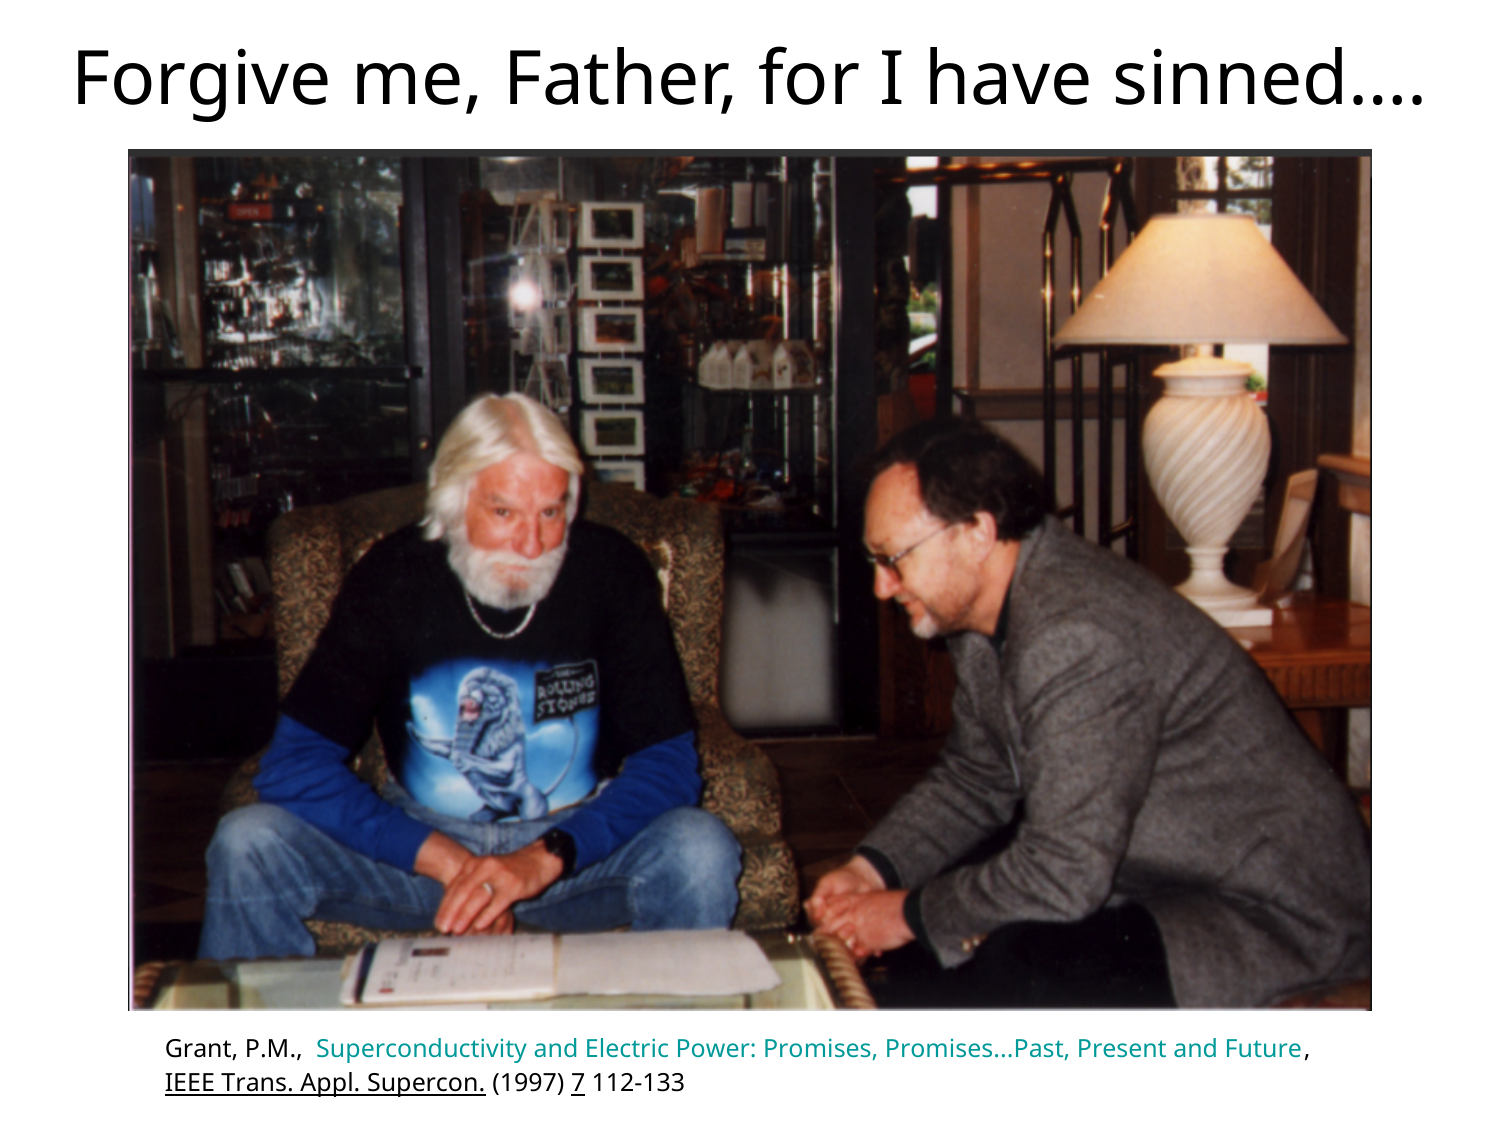

# Forgive me, Father, for I have sinned….
Grant, P.M.,  Superconductivity and Electric Power: Promises, Promises...Past, Present and Future, IEEE Trans. Appl. Supercon. (1997) 7 112-133